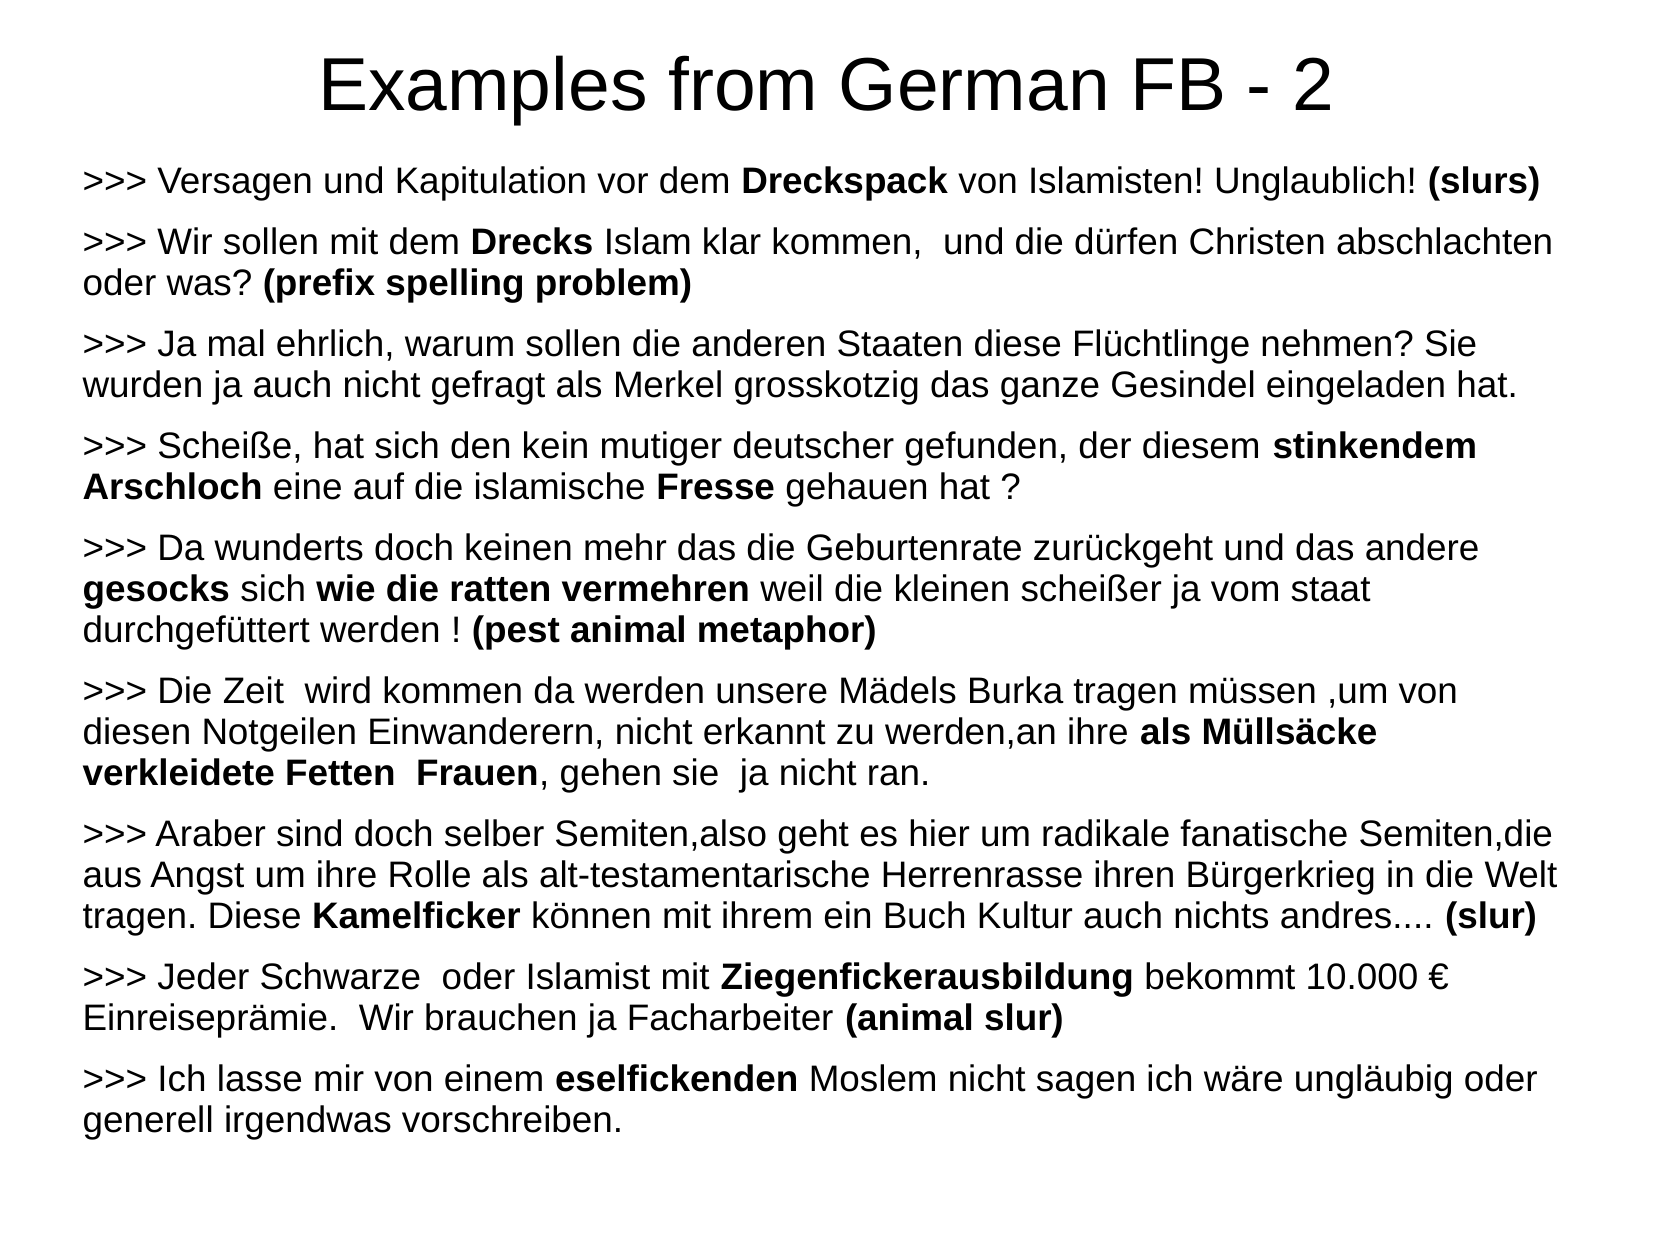

# Examples from German FB - 2
>>> Versagen und Kapitulation vor dem Dreckspack von Islamisten! Unglaublich! (slurs)
>>> Wir sollen mit dem Drecks Islam klar kommen, und die dürfen Christen abschlachten oder was? (prefix spelling problem)
>>> Ja mal ehrlich, warum sollen die anderen Staaten diese Flüchtlinge nehmen? Sie wurden ja auch nicht gefragt als Merkel grosskotzig das ganze Gesindel eingeladen hat.
>>> Scheiße, hat sich den kein mutiger deutscher gefunden, der diesem stinkendem Arschloch eine auf die islamische Fresse gehauen hat ?
>>> Da wunderts doch keinen mehr das die Geburtenrate zurückgeht und das andere gesocks sich wie die ratten vermehren weil die kleinen scheißer ja vom staat durchgefüttert werden ! (pest animal metaphor)
>>> Die Zeit wird kommen da werden unsere Mädels Burka tragen müssen ,um von diesen Notgeilen Einwanderern, nicht erkannt zu werden,an ihre als Müllsäcke verkleidete Fetten Frauen, gehen sie ja nicht ran.
>>> Araber sind doch selber Semiten,also geht es hier um radikale fanatische Semiten,die aus Angst um ihre Rolle als alt-testamentarische Herrenrasse ihren Bürgerkrieg in die Welt tragen. Diese Kamelficker können mit ihrem ein Buch Kultur auch nichts andres.... (slur)
>>> Jeder Schwarze oder Islamist mit Ziegenfickerausbildung bekommt 10.000 € Einreiseprämie. Wir brauchen ja Facharbeiter (animal slur)
>>> Ich lasse mir von einem eselfickenden Moslem nicht sagen ich wäre ungläubig oder generell irgendwas vorschreiben.